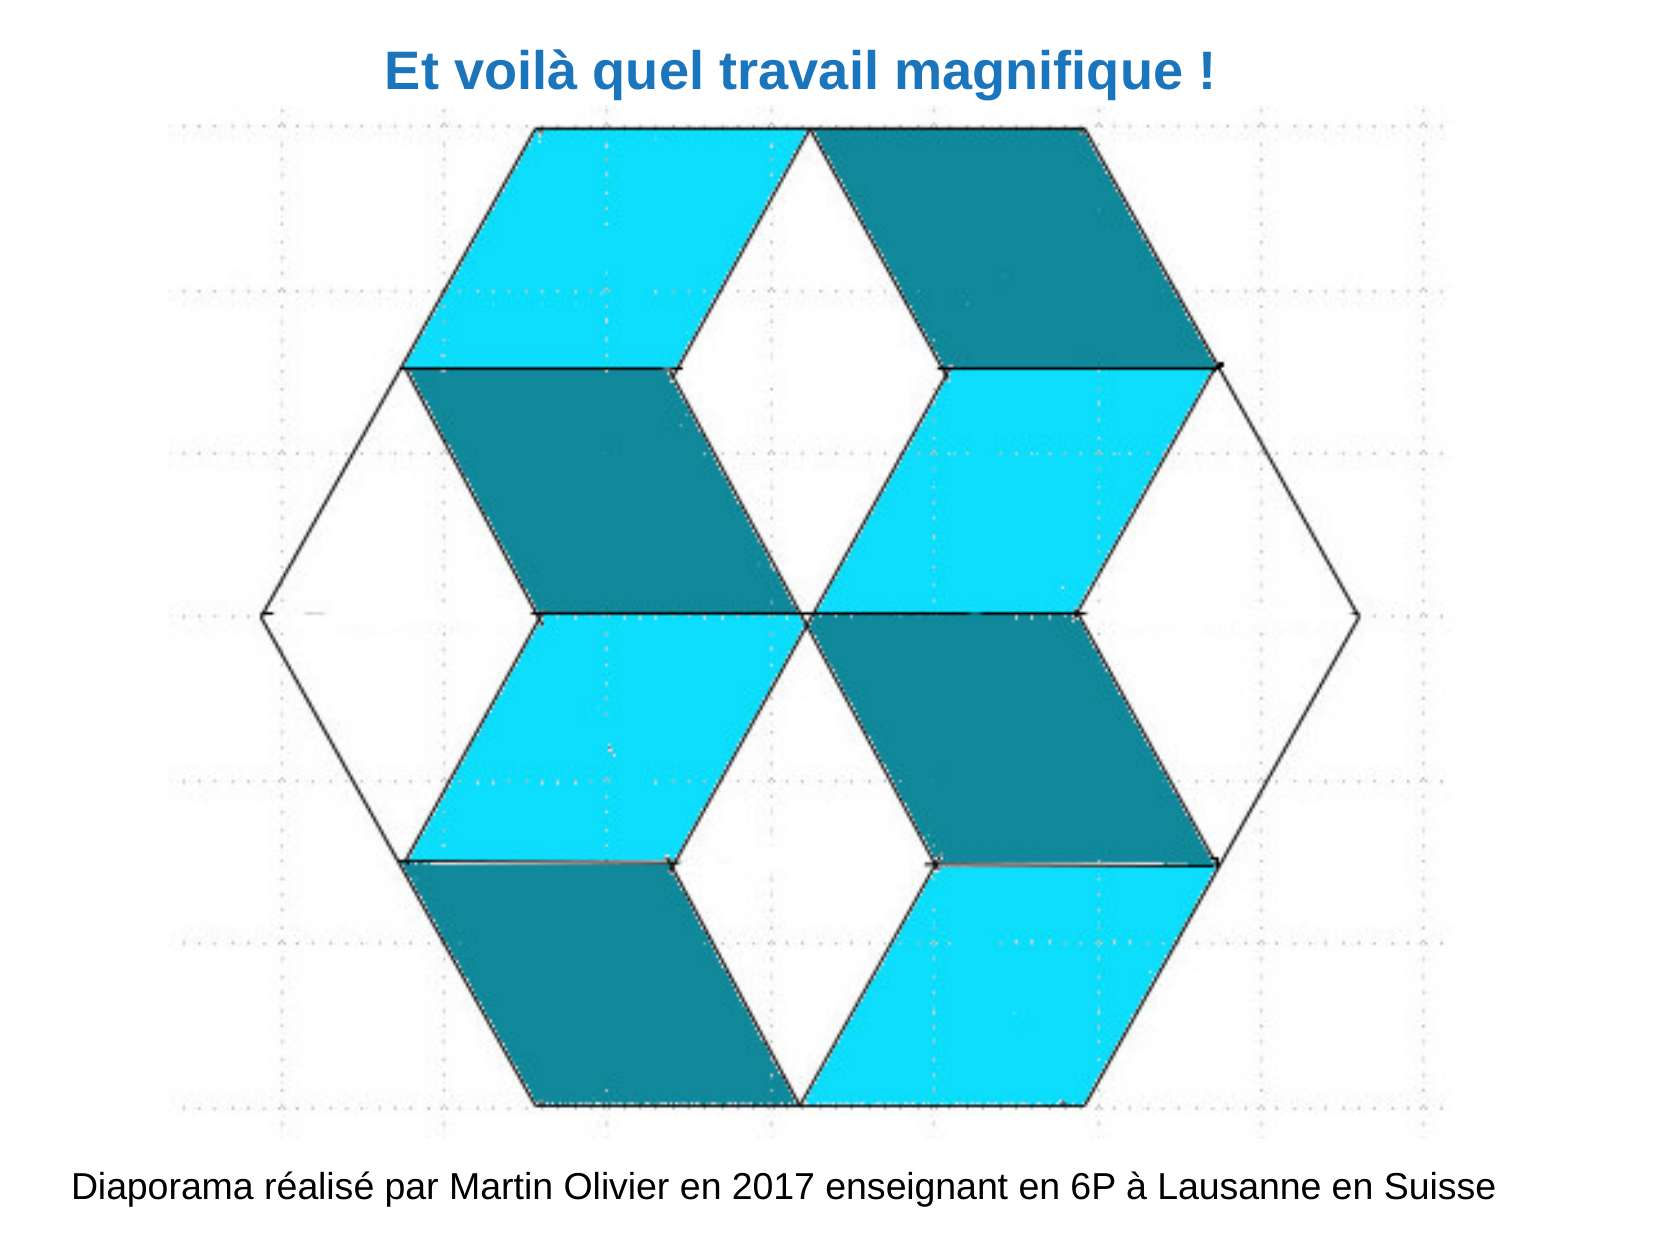

Et voilà quel travail magnifique !
Diaporama réalisé par Martin Olivier en 2017 enseignant en 6P à Lausanne en Suisse